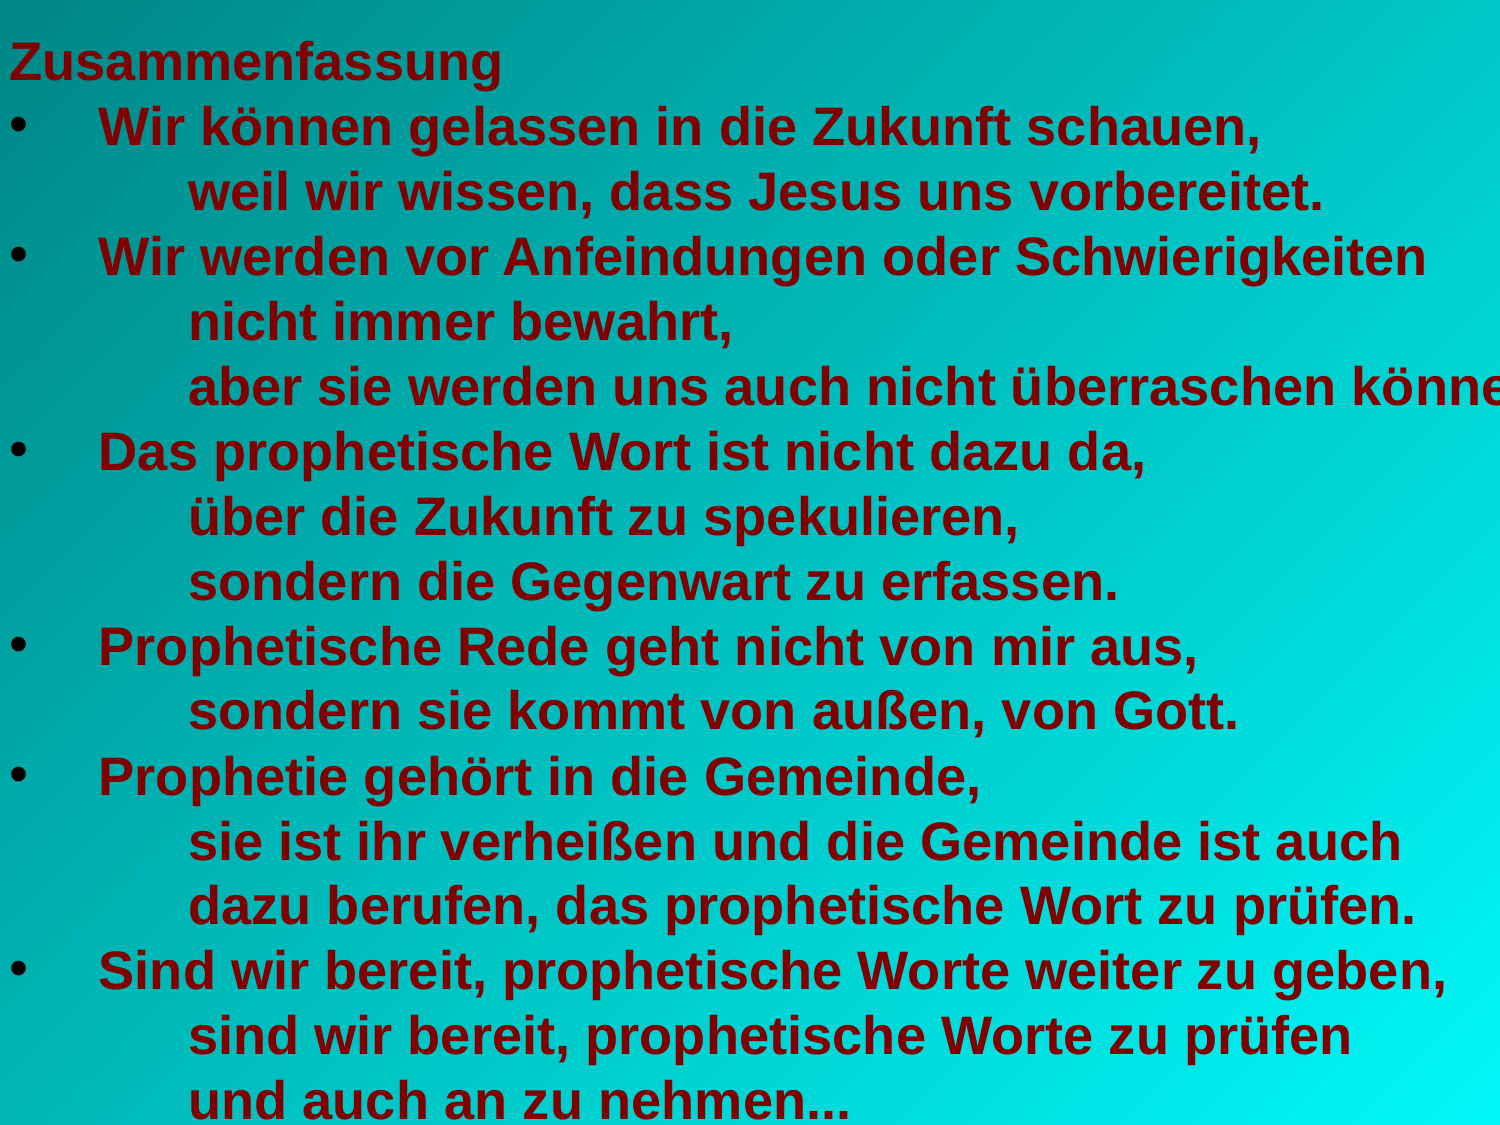

Zusammenfassung
Wir können gelassen in die Zukunft schauen,
weil wir wissen, dass Jesus uns vorbereitet.
Wir werden vor Anfeindungen oder Schwierigkeiten
nicht immer bewahrt,
aber sie werden uns auch nicht überraschen können.
Das prophetische Wort ist nicht dazu da,
über die Zukunft zu spekulieren,
sondern die Gegenwart zu erfassen.
Prophetische Rede geht nicht von mir aus,
sondern sie kommt von außen, von Gott.
Prophetie gehört in die Gemeinde,
sie ist ihr verheißen und die Gemeinde ist auch
dazu berufen, das prophetische Wort zu prüfen.
Sind wir bereit, prophetische Worte weiter zu geben,
sind wir bereit, prophetische Worte zu prüfen
und auch an zu nehmen...